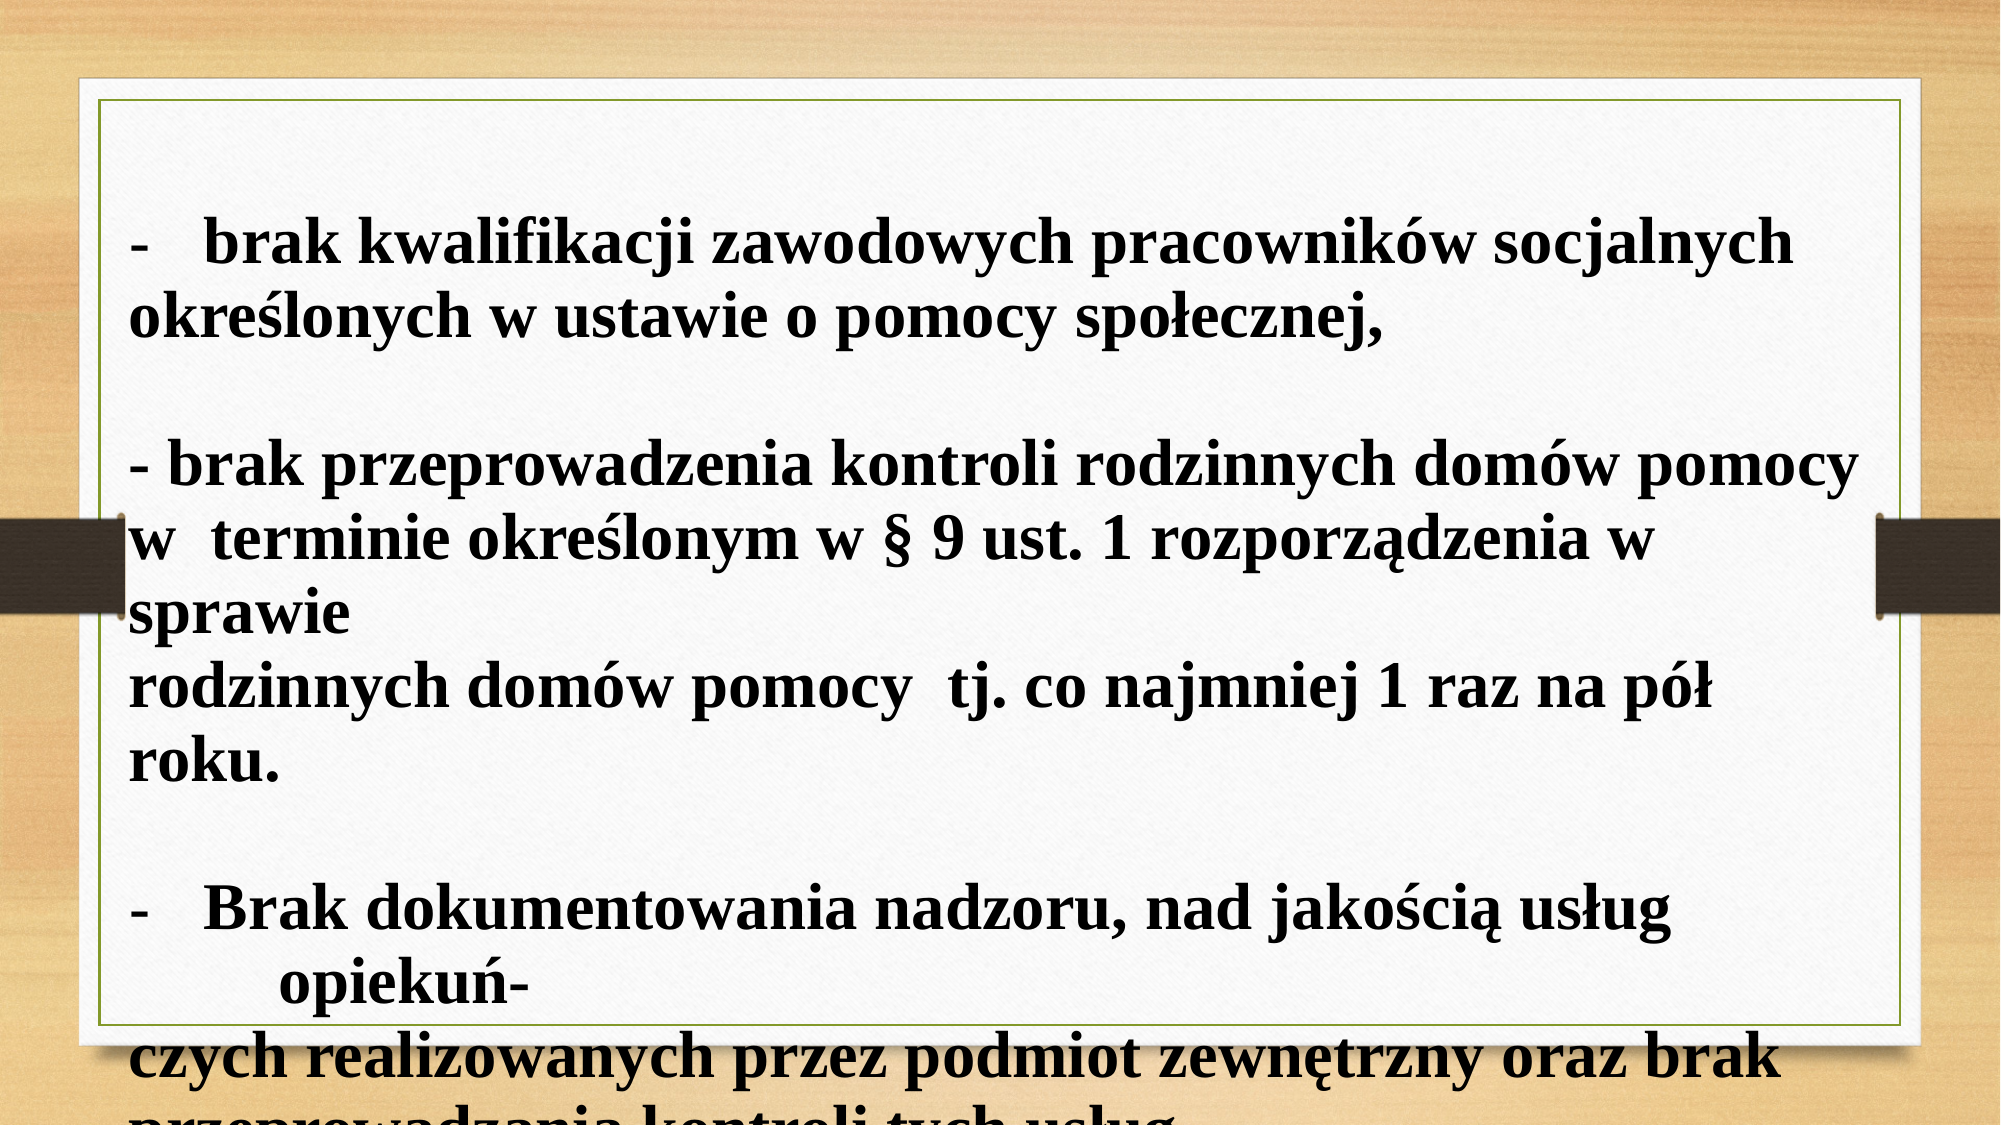

brak kwalifikacji zawodowych pracowników socjalnych
określonych w ustawie o pomocy społecznej,
- brak przeprowadzenia kontroli rodzinnych domów pomocy
w terminie określonym w § 9 ust. 1 rozporządzenia w sprawie
rodzinnych domów pomocy tj. co najmniej 1 raz na pół roku.
Brak dokumentowania nadzoru, nad jakością usług opiekuń-
czych realizowanych przez podmiot zewnętrzny oraz brak
przeprowadzania kontroli tych usług.